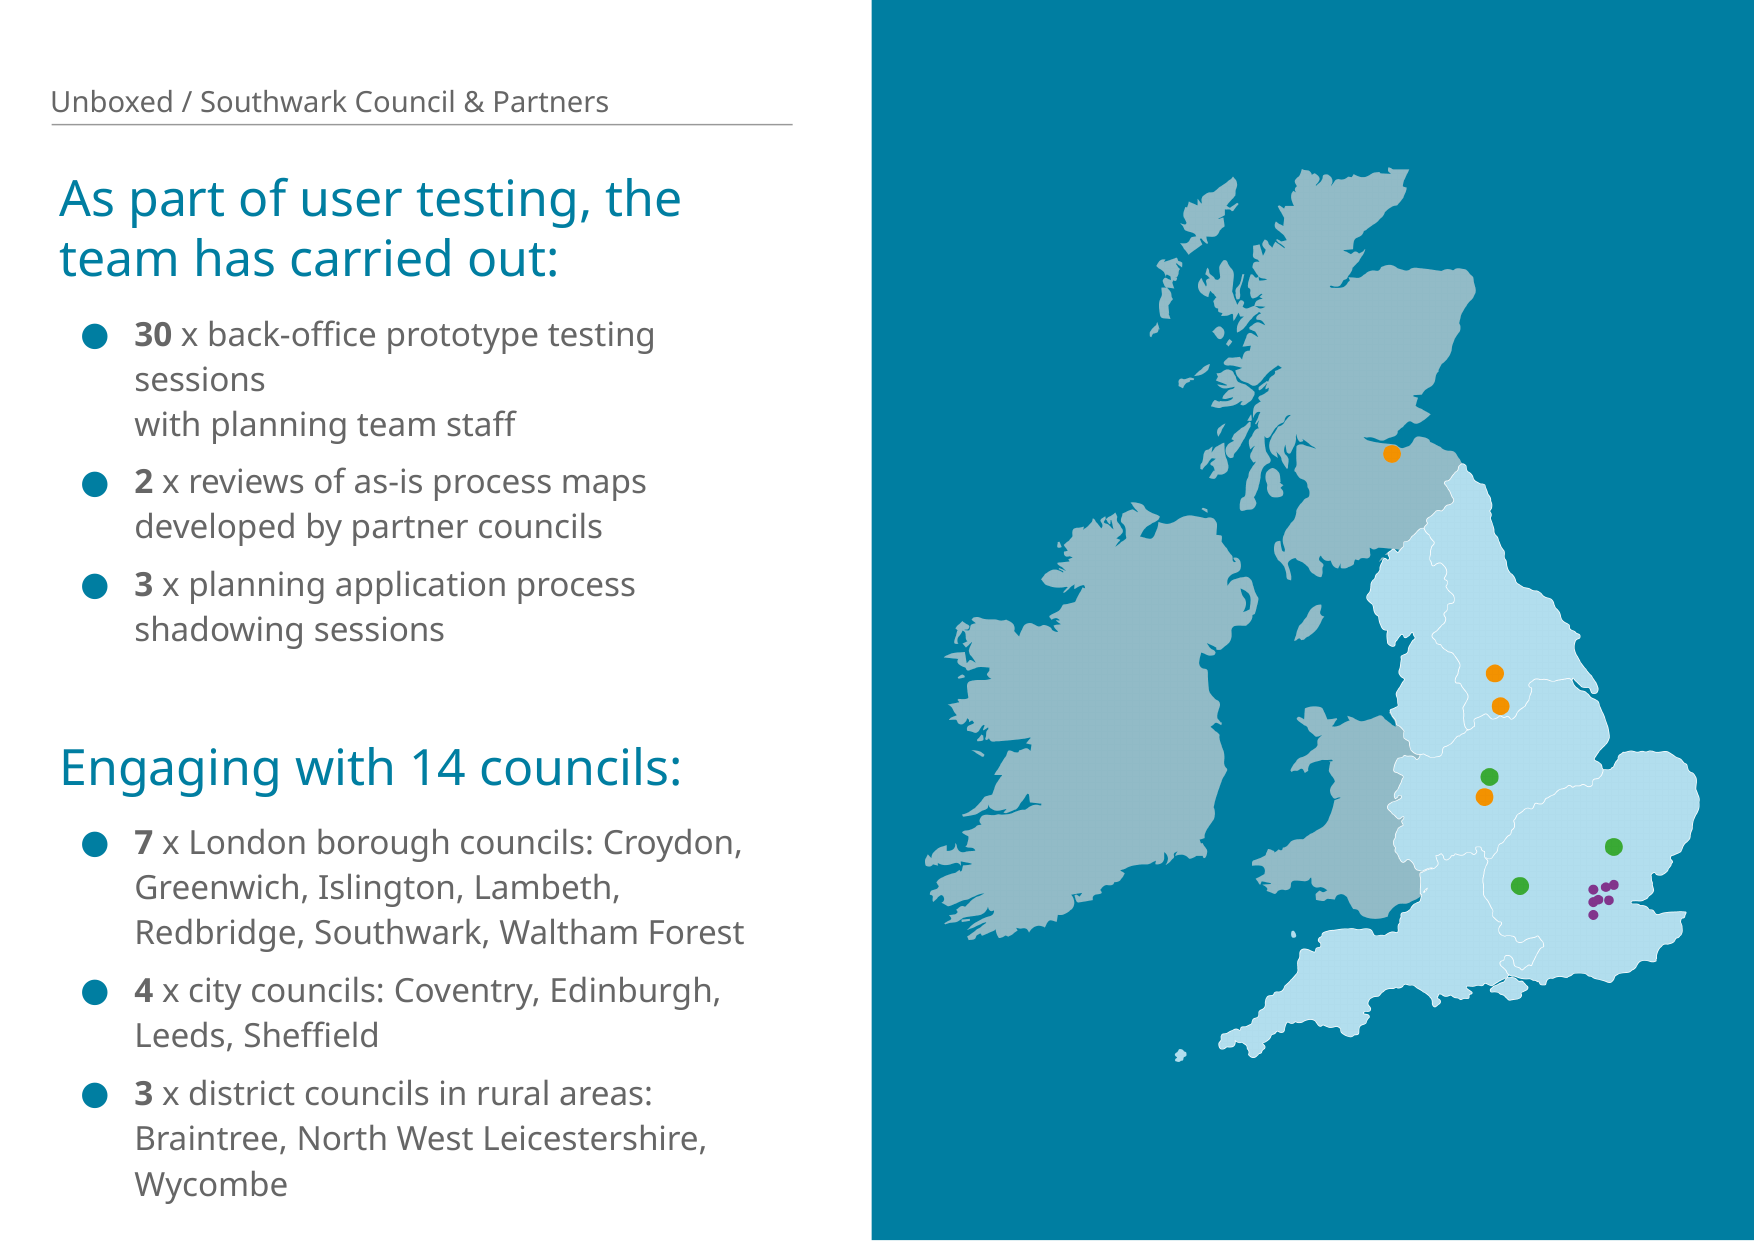

Unboxed / Southwark Council & Partners
As part of user testing, the team has carried out:
30 x back-office prototype testing sessions
with planning team staff
2 x reviews of as-is process maps developed by partner councils
3 x planning application process shadowing sessions
Engaging with 14 councils:
7 x London borough councils: Croydon, Greenwich, Islington, Lambeth, Redbridge, Southwark, Waltham Forest
4 x city councils: Coventry, Edinburgh, Leeds, Sheffield
3 x district councils in rural areas: Braintree, North West Leicestershire, Wycombe